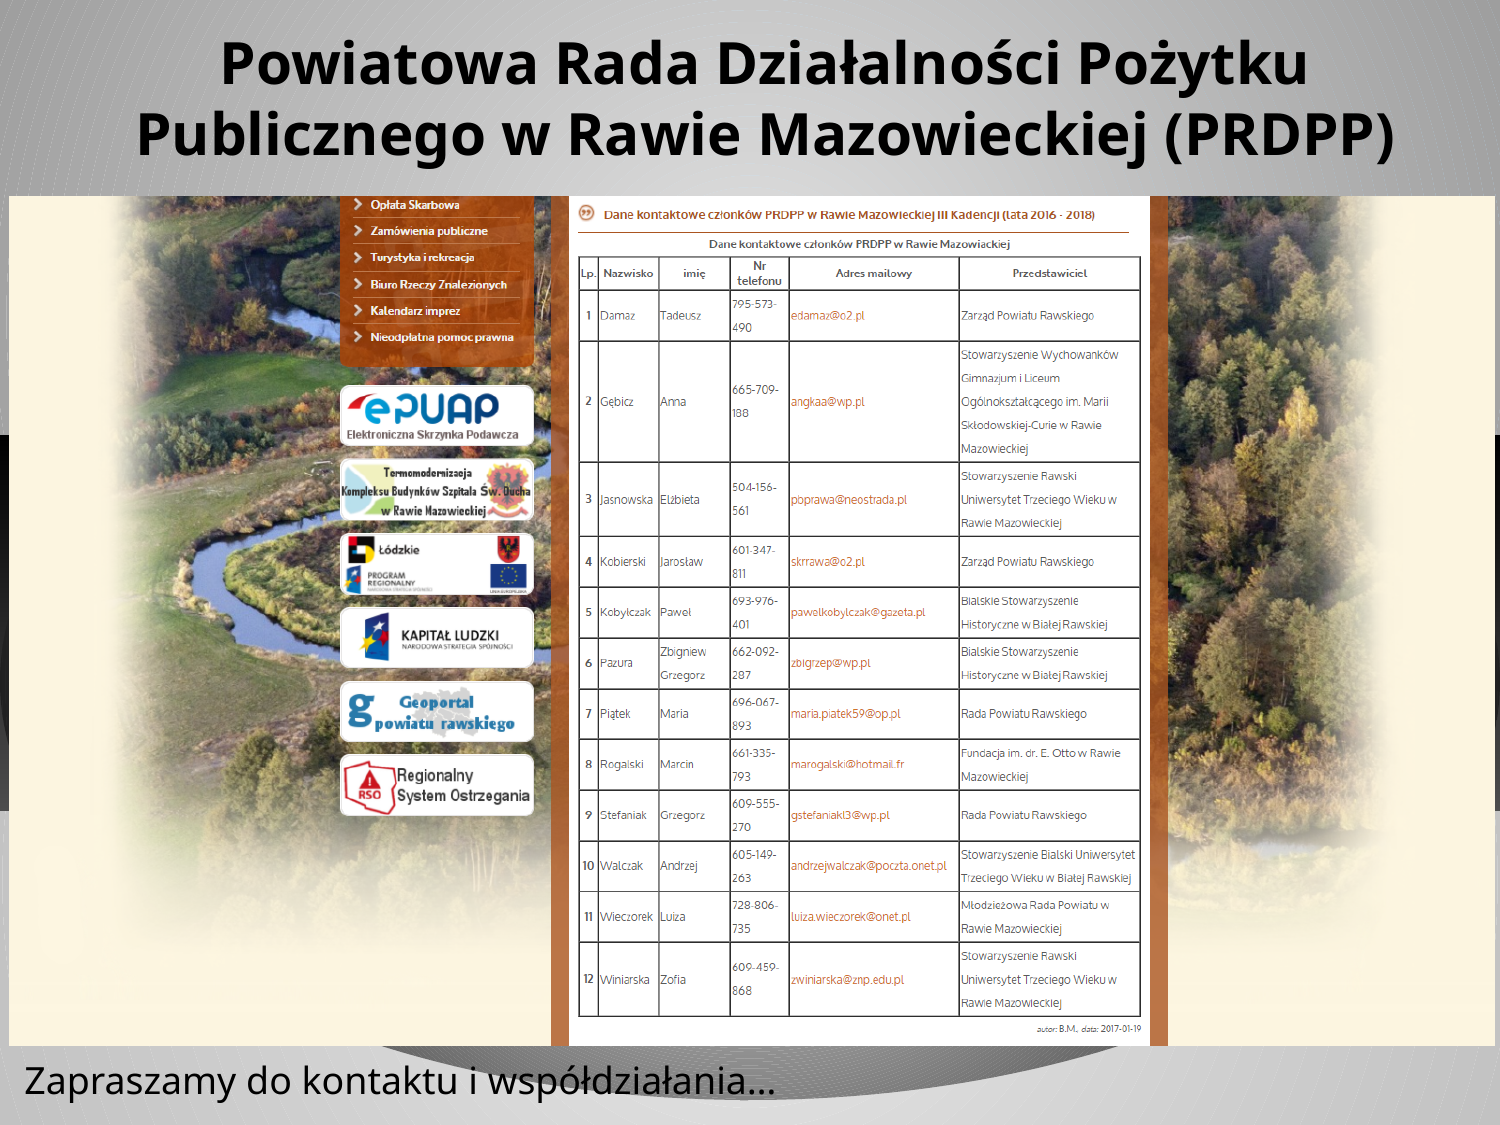

# Powiatowa Rada Działalności Pożytku Publicznego w Rawie Mazowieckiej (PRDPP)
Zapraszamy do kontaktu i współdziałania…